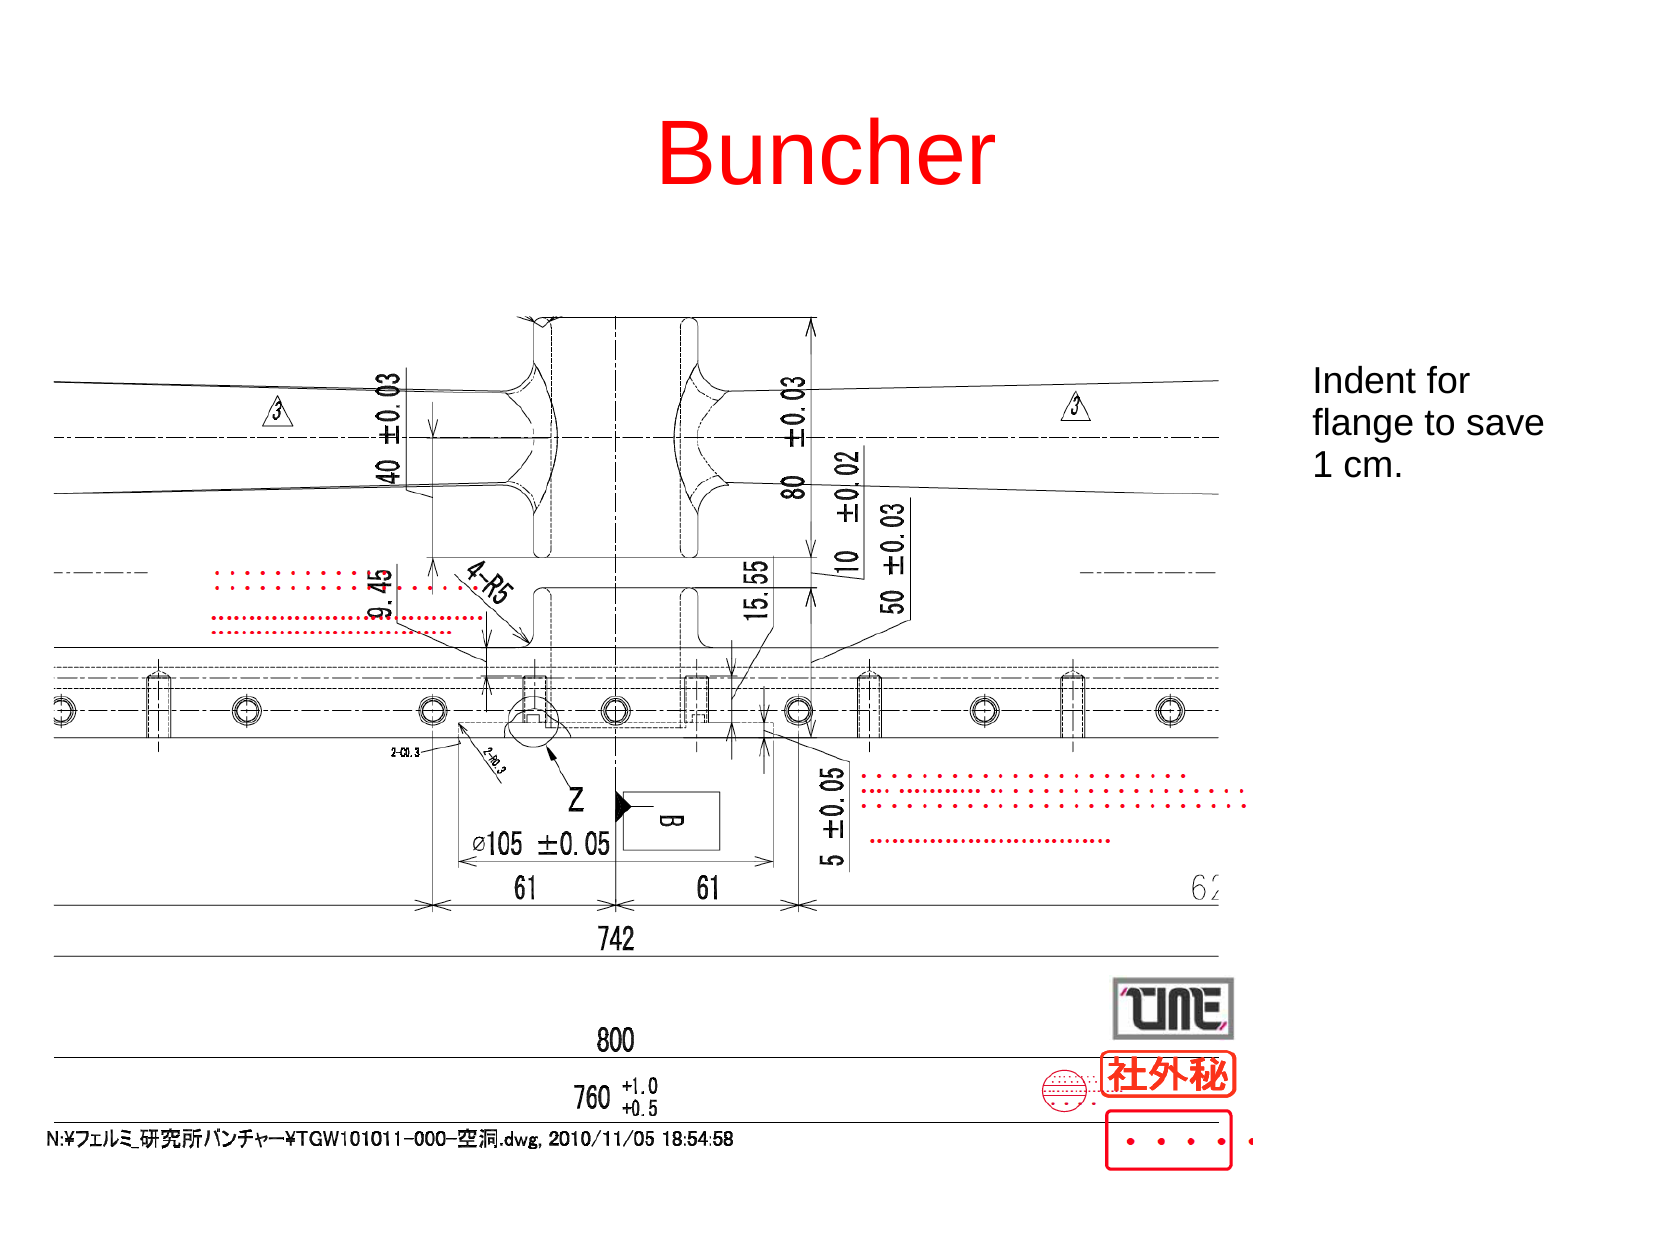

# Buncher
Indent for flange to save 1 cm.